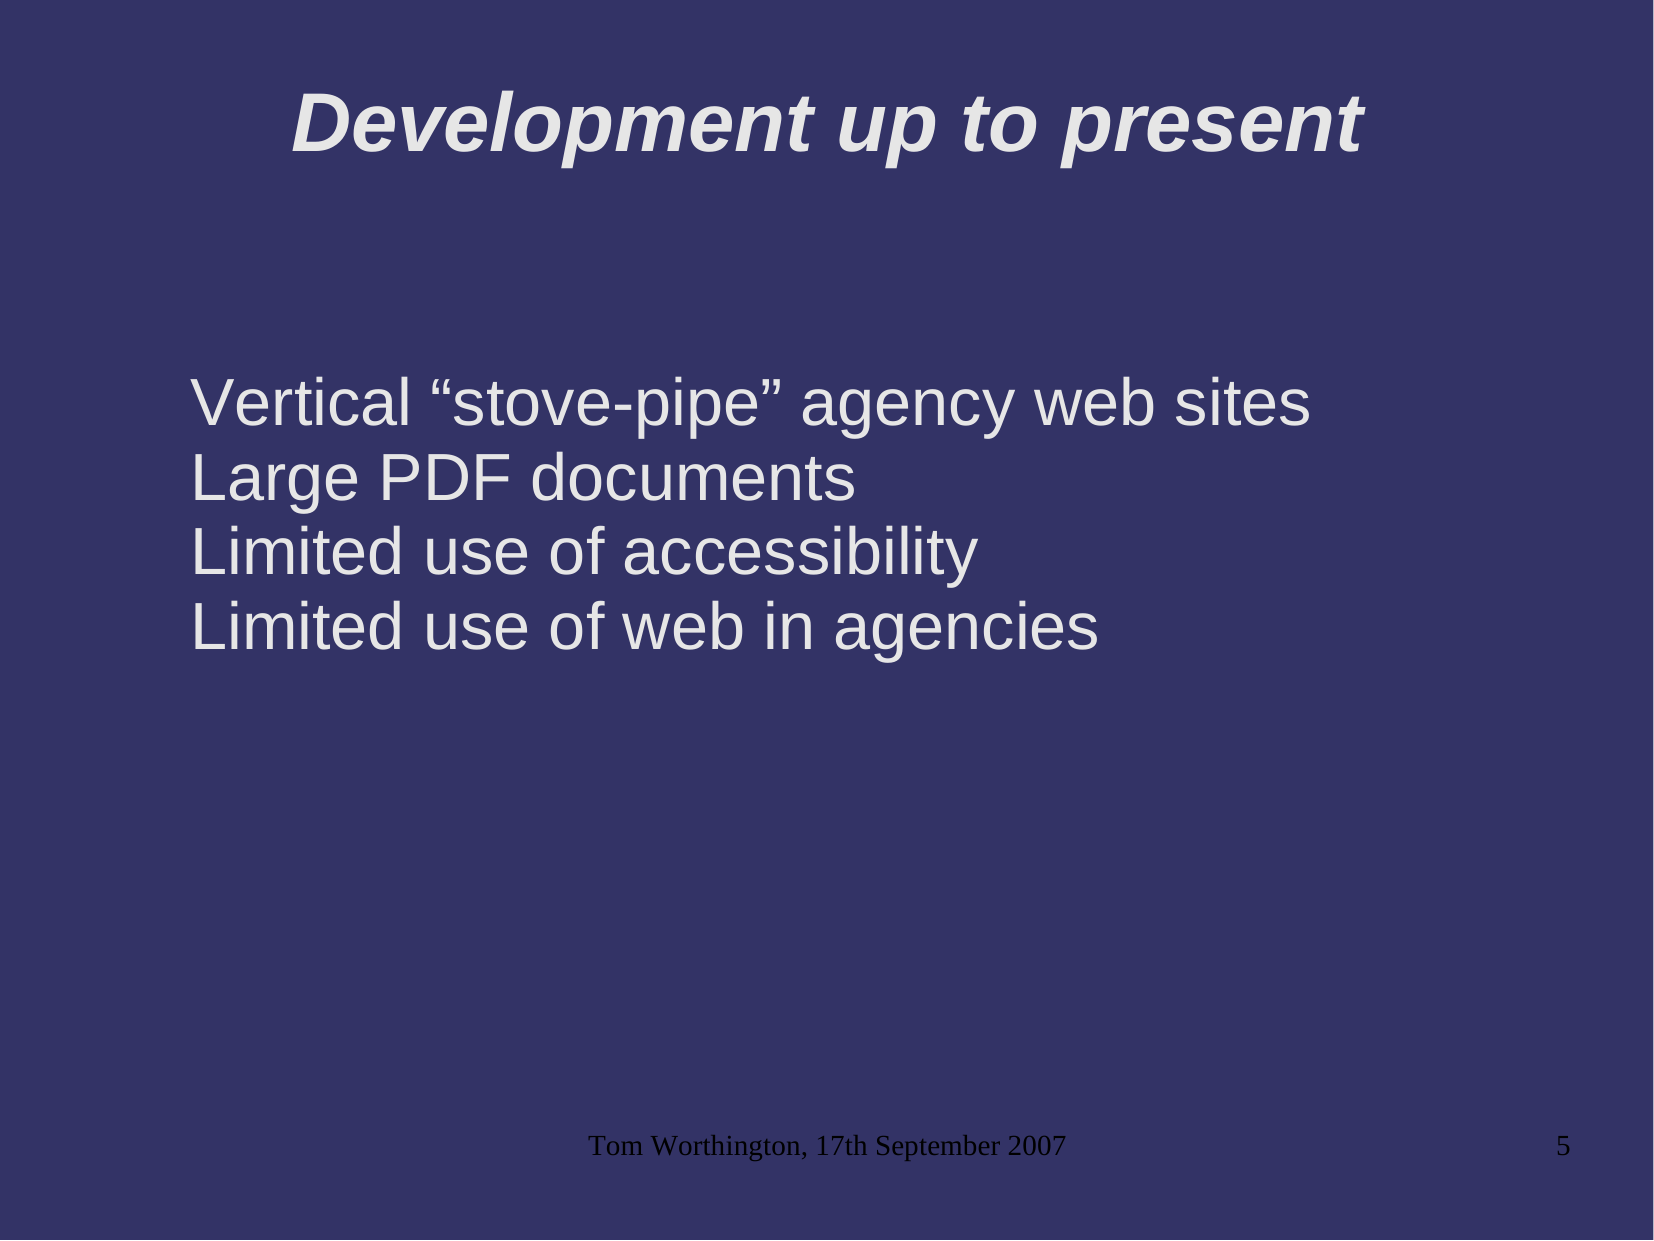

# Development up to present
Vertical “stove-pipe” agency web sites
Large PDF documents
Limited use of accessibility
Limited use of web in agencies
Tom Worthington, 17th September 2007
5